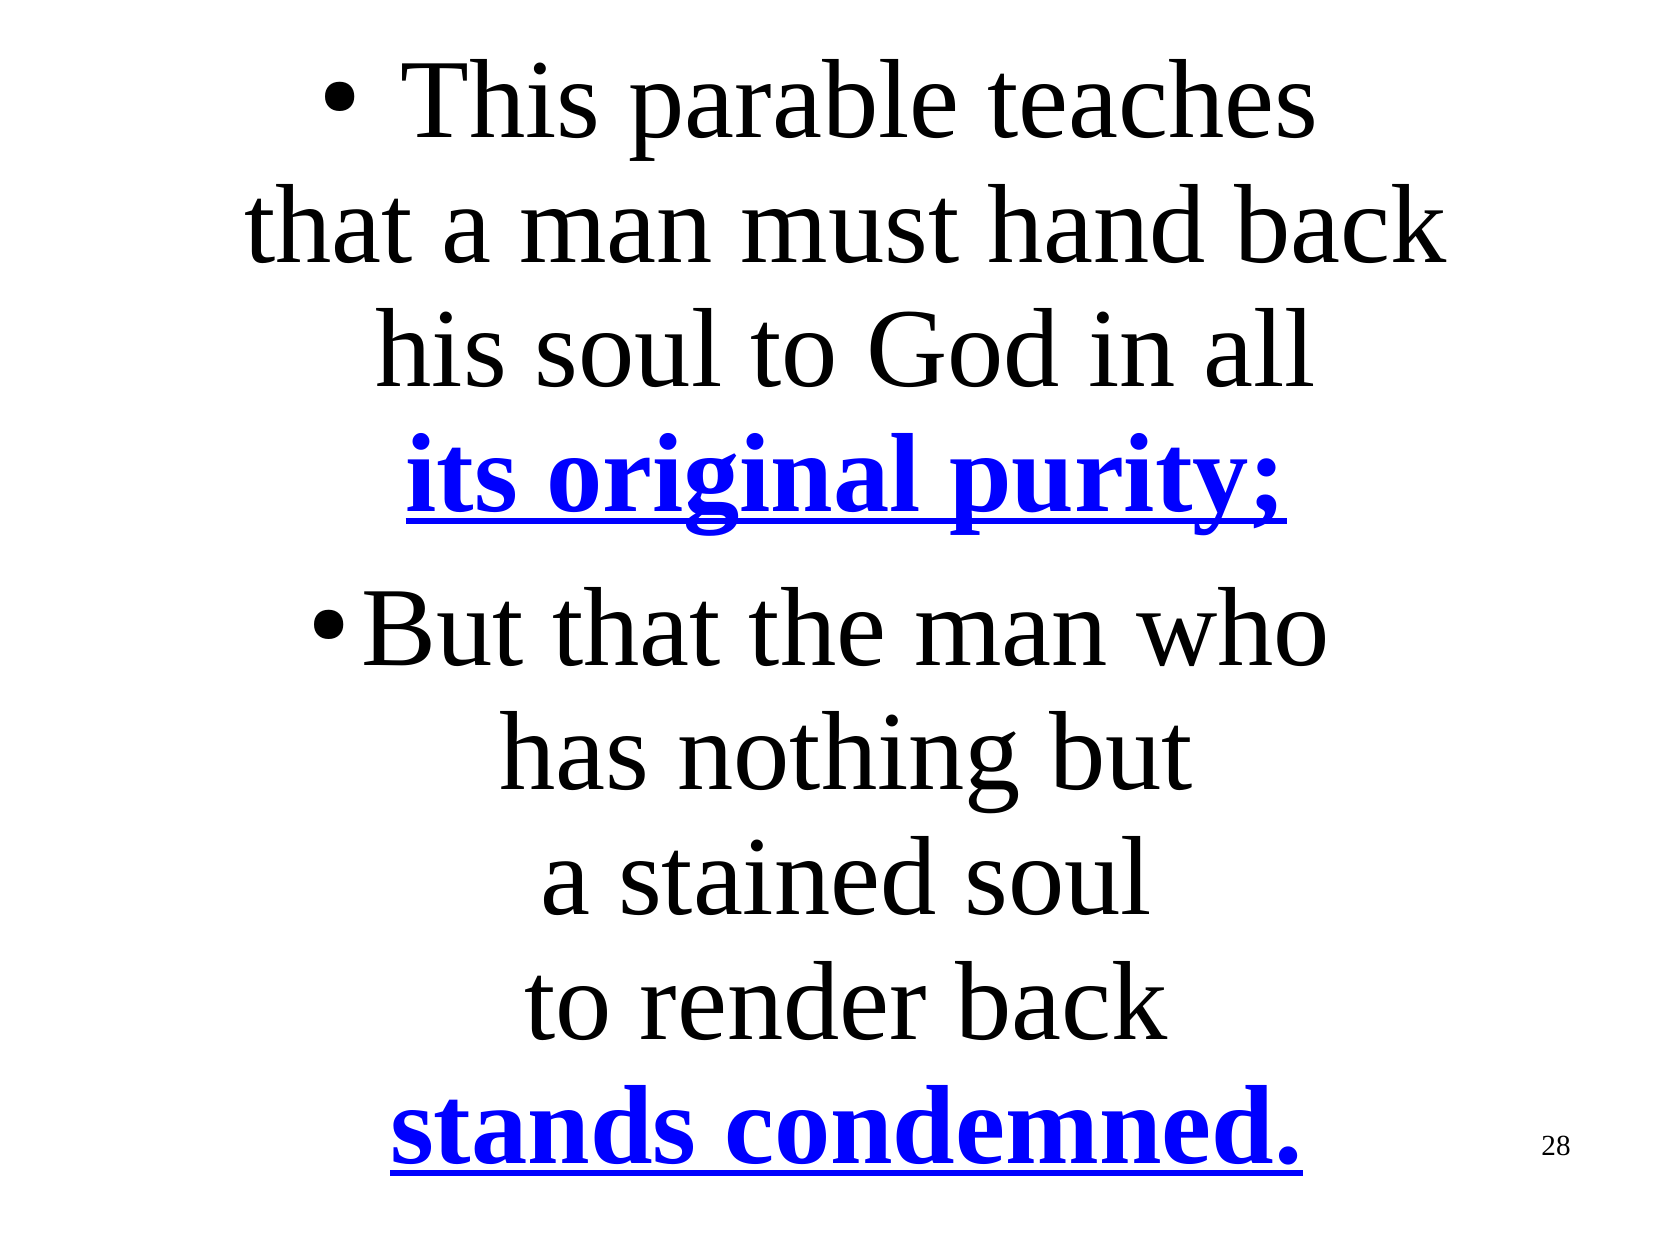

# This parable teaches that a man must hand back his soul to God in all its original purity;
But that the man who
has nothing but
a stained soul
to render back
stands condemned.
28